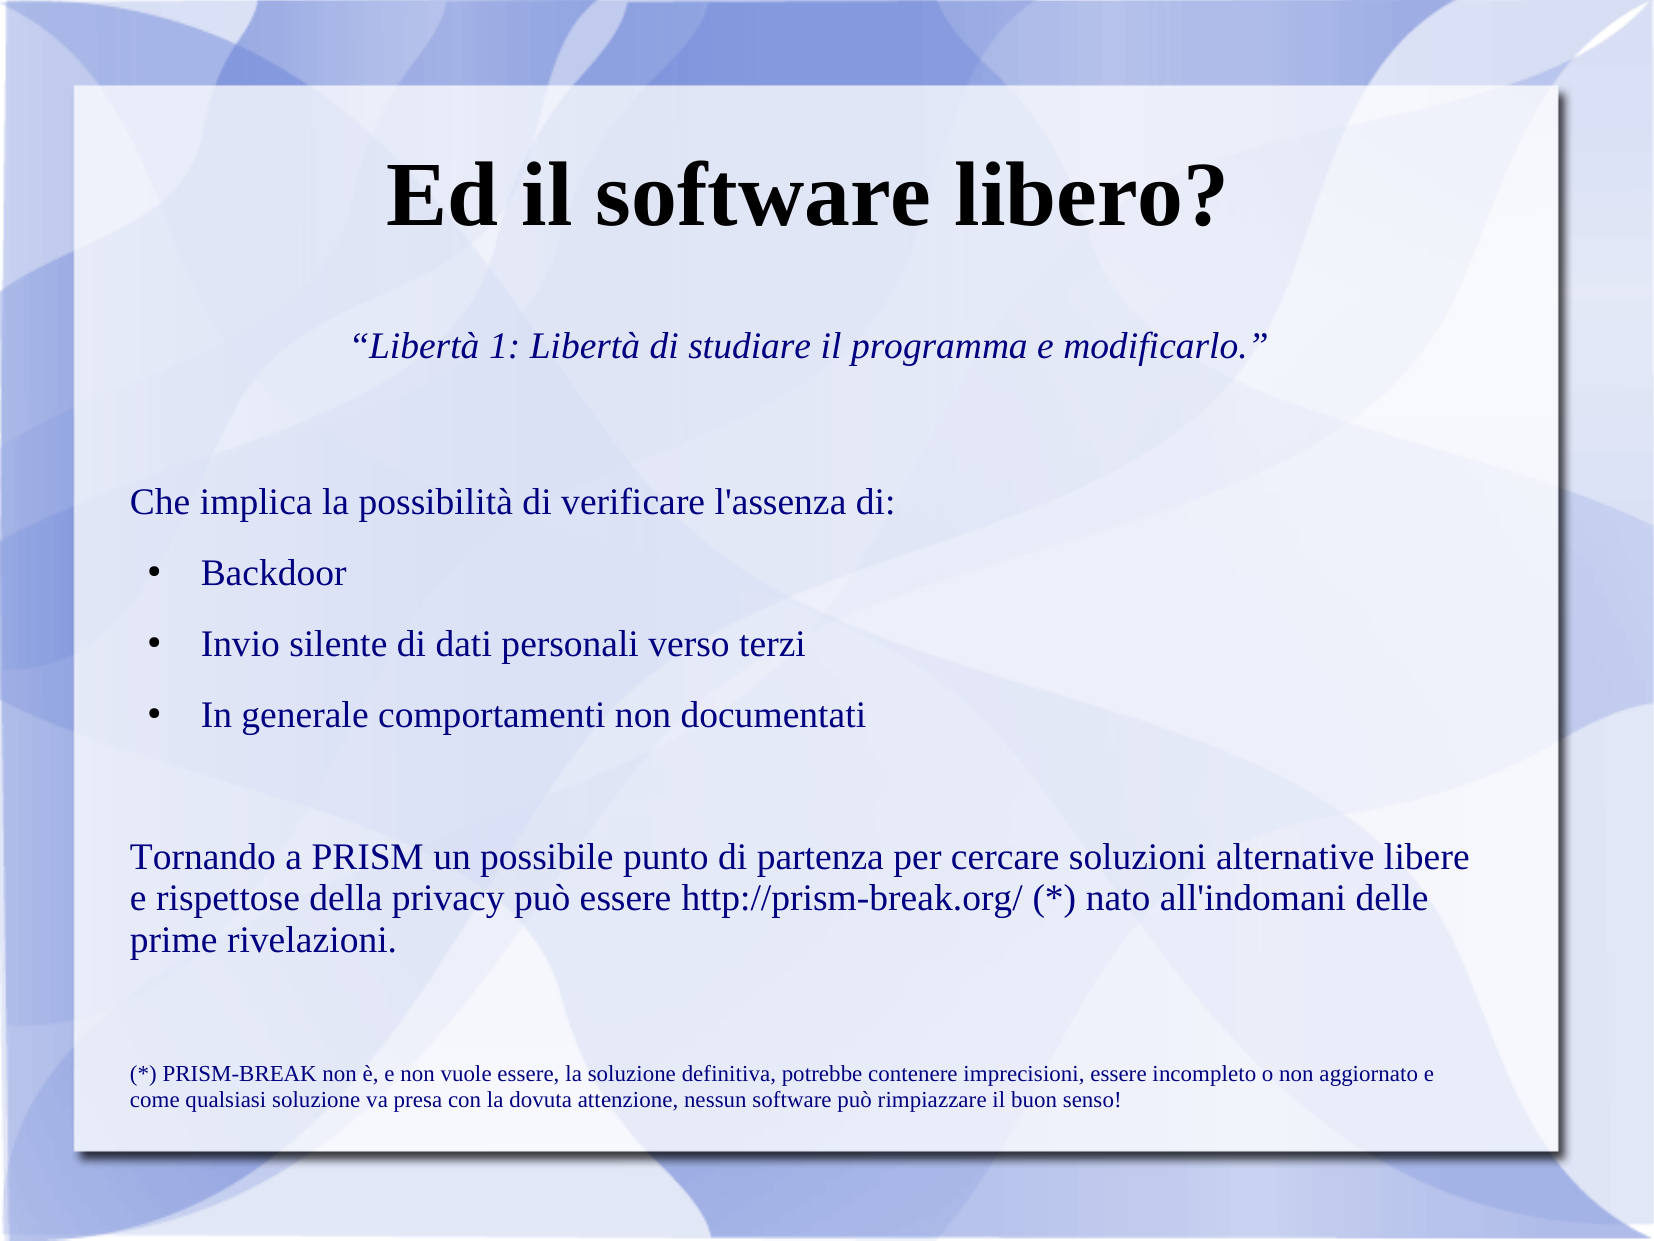

# Ed il software libero?
“Libertà 1: Libertà di studiare il programma e modificarlo.”
Che implica la possibilità di verificare l'assenza di:
Backdoor
Invio silente di dati personali verso terzi
In generale comportamenti non documentati
Tornando a PRISM un possibile punto di partenza per cercare soluzioni alternative libere e rispettose della privacy può essere http://prism-break.org/ (*) nato all'indomani delle prime rivelazioni.
(*) PRISM-BREAK non è, e non vuole essere, la soluzione definitiva, potrebbe contenere imprecisioni, essere incompleto o non aggiornato e come qualsiasi soluzione va presa con la dovuta attenzione, nessun software può rimpiazzare il buon senso!